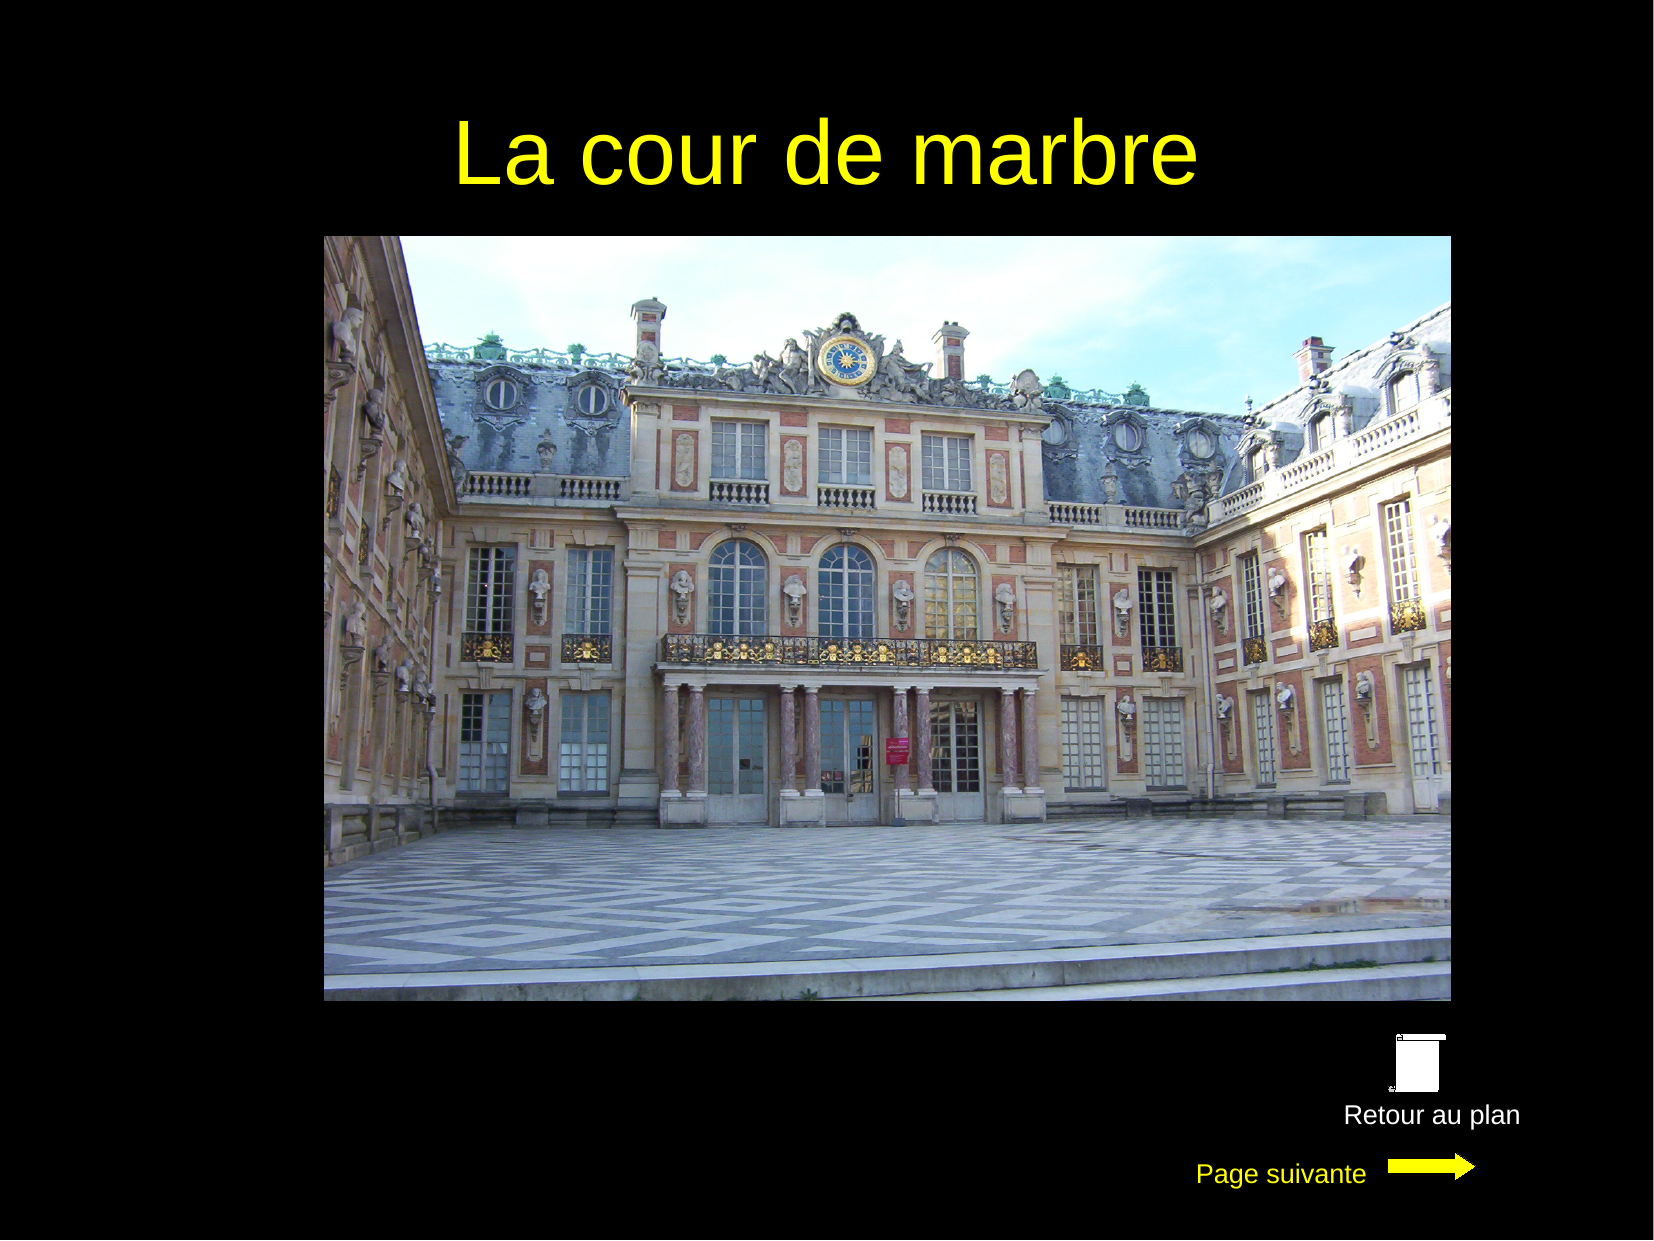

# La cour de marbre
Retour au plan
Page suivante